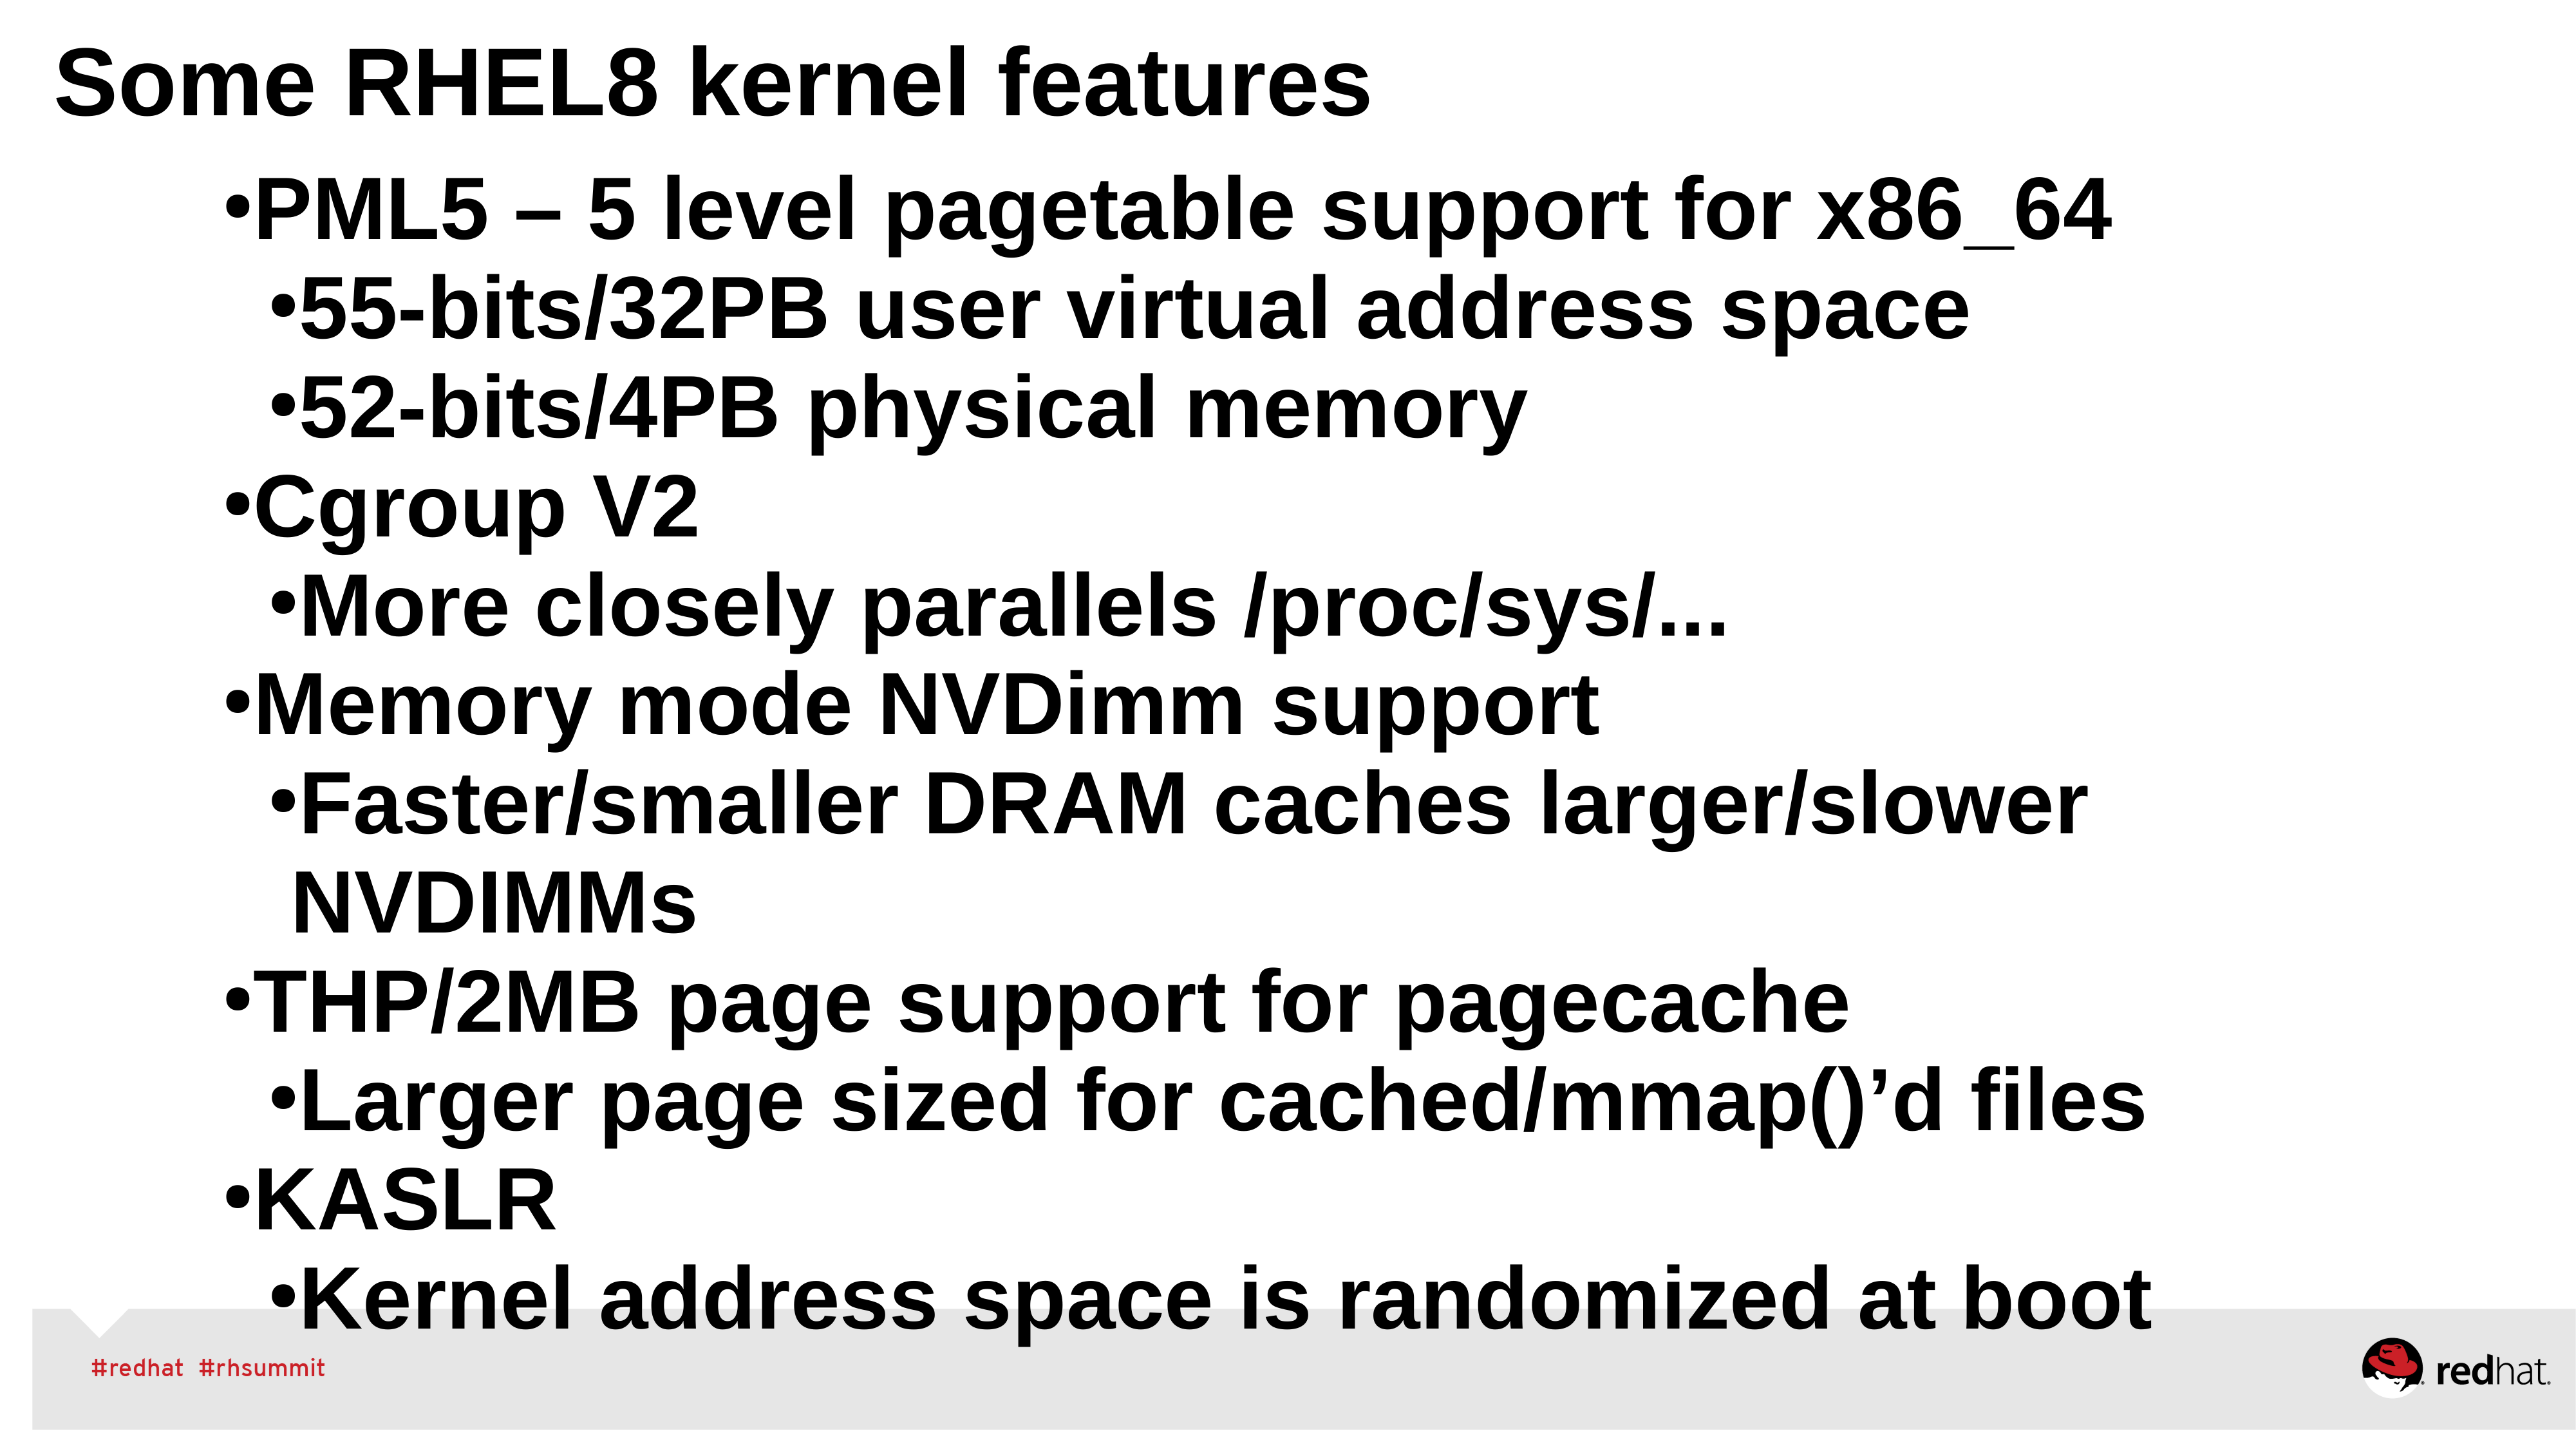

# Some RHEL8 kernel features
PML5 – 5 level pagetable support for x86_64
55-bits/32PB user virtual address space
52-bits/4PB physical memory
Cgroup V2
More closely parallels /proc/sys/...
Memory mode NVDimm support
Faster/smaller DRAM caches larger/slower NVDIMMs
THP/2MB page support for pagecache
Larger page sized for cached/mmap()’d files
KASLR
Kernel address space is randomized at boot